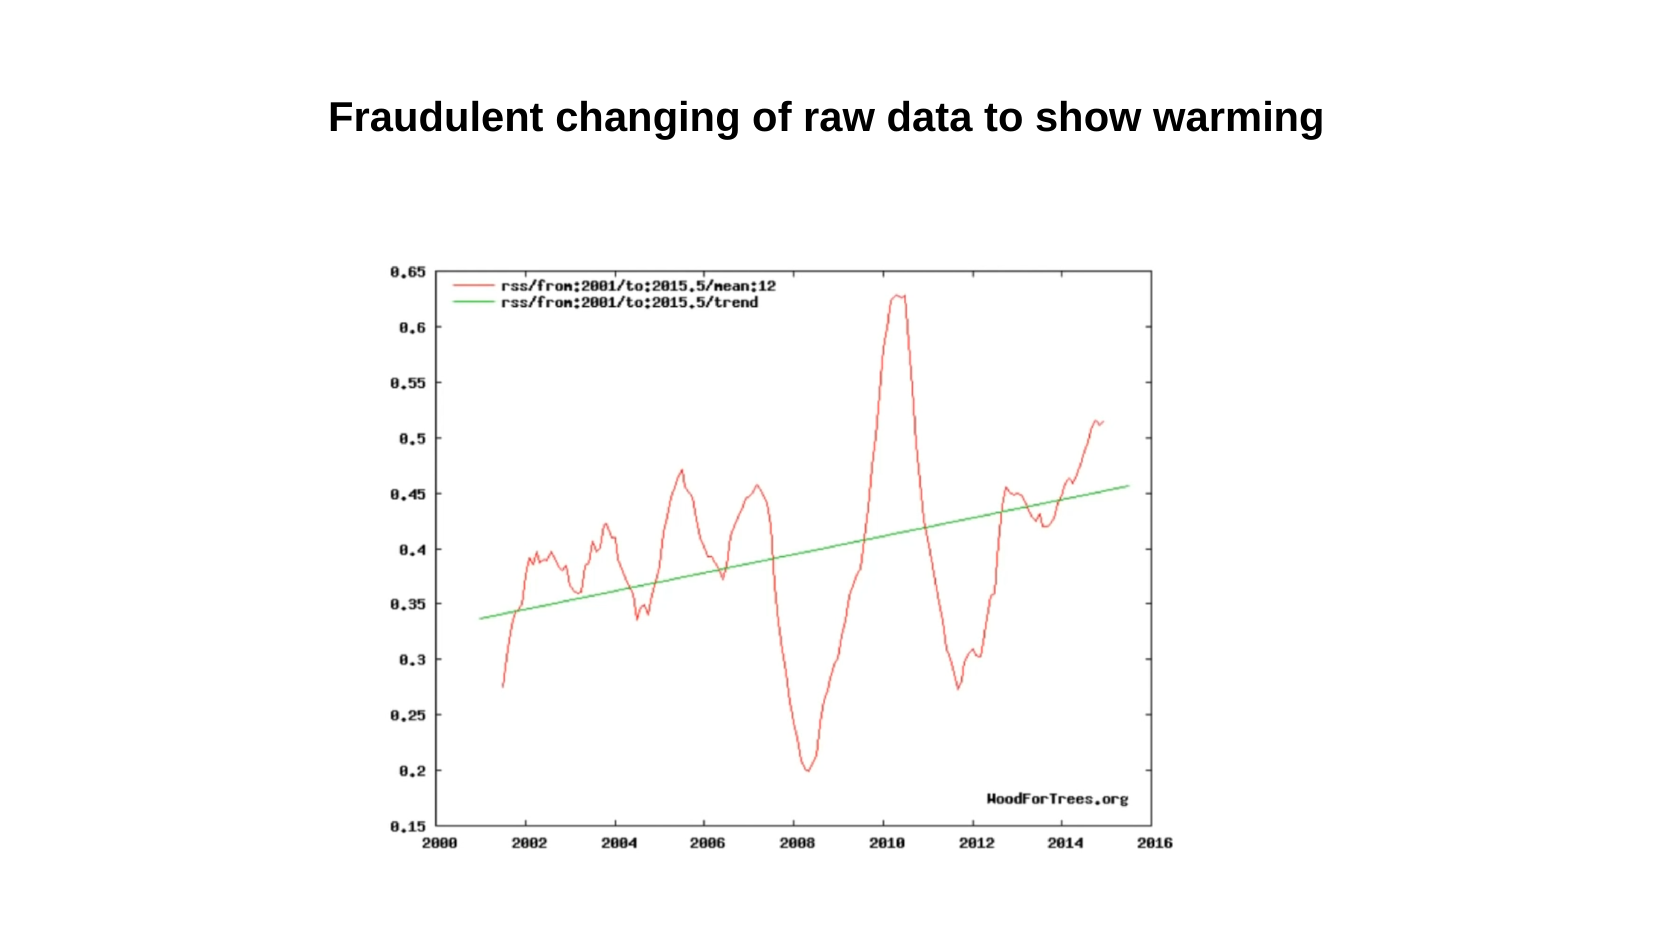

Fraudulent changing of raw data to show warming